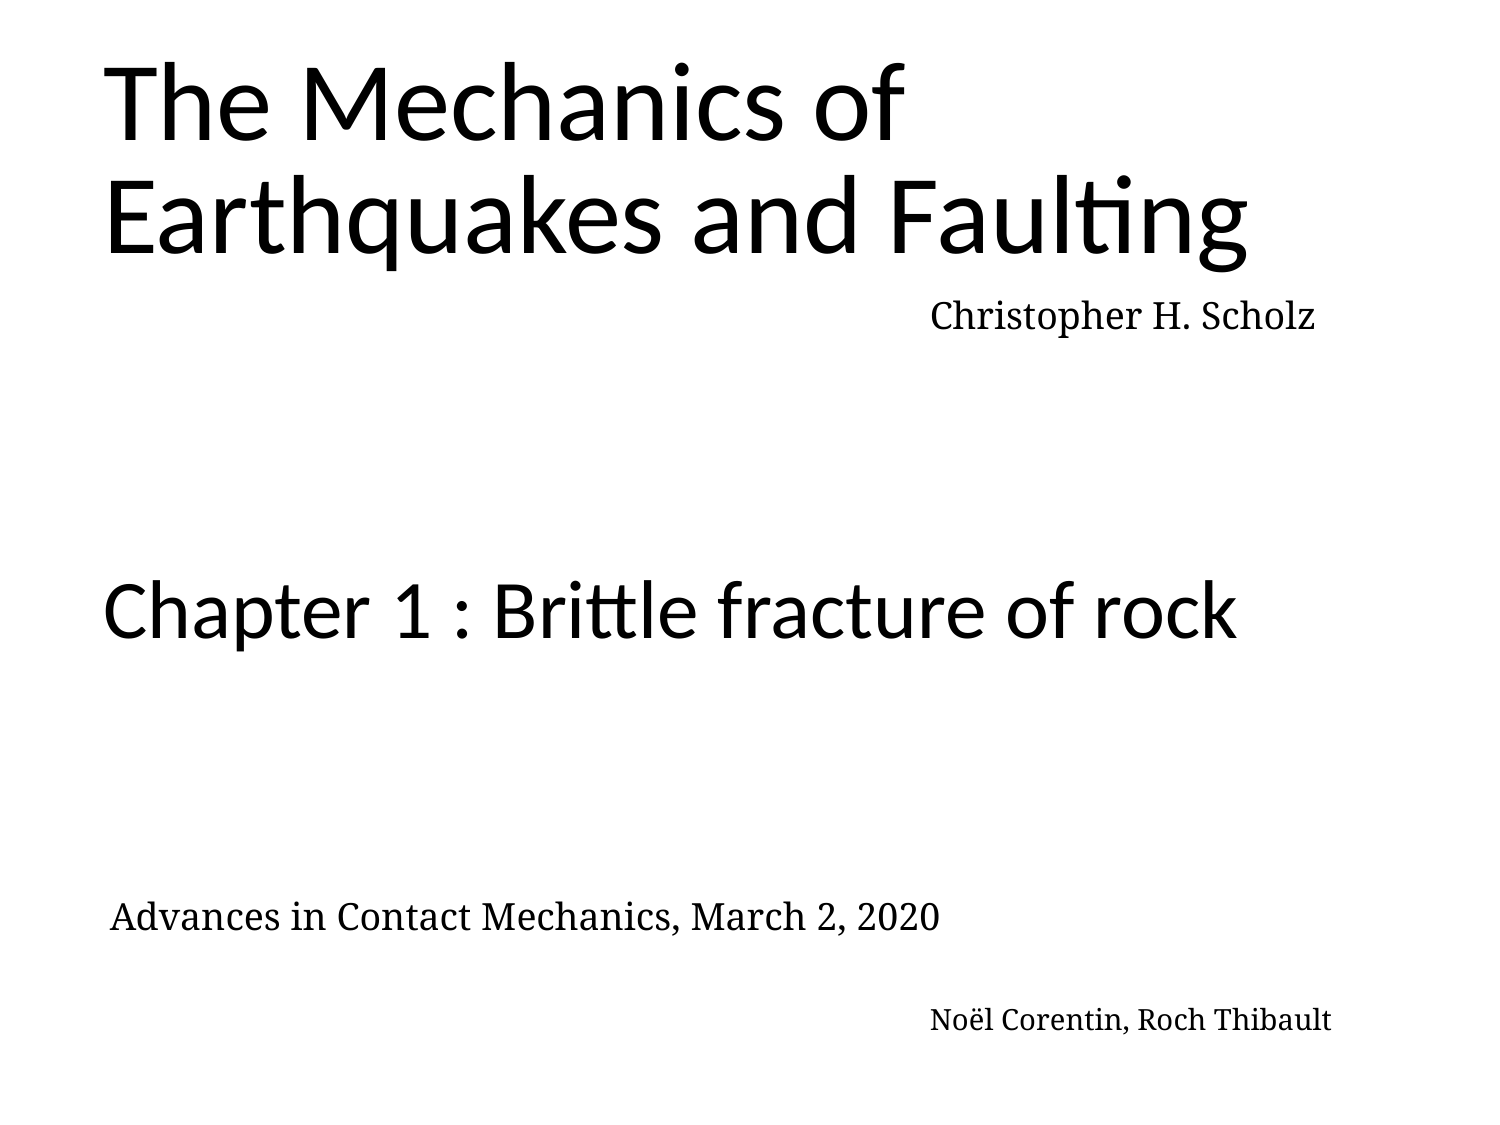

# The Mechanics of Earthquakes and Faulting
Christopher H. Scholz
Chapter 1 : Brittle fracture of rock
Advances in Contact Mechanics, March 2, 2020
Noël Corentin, Roch Thibault